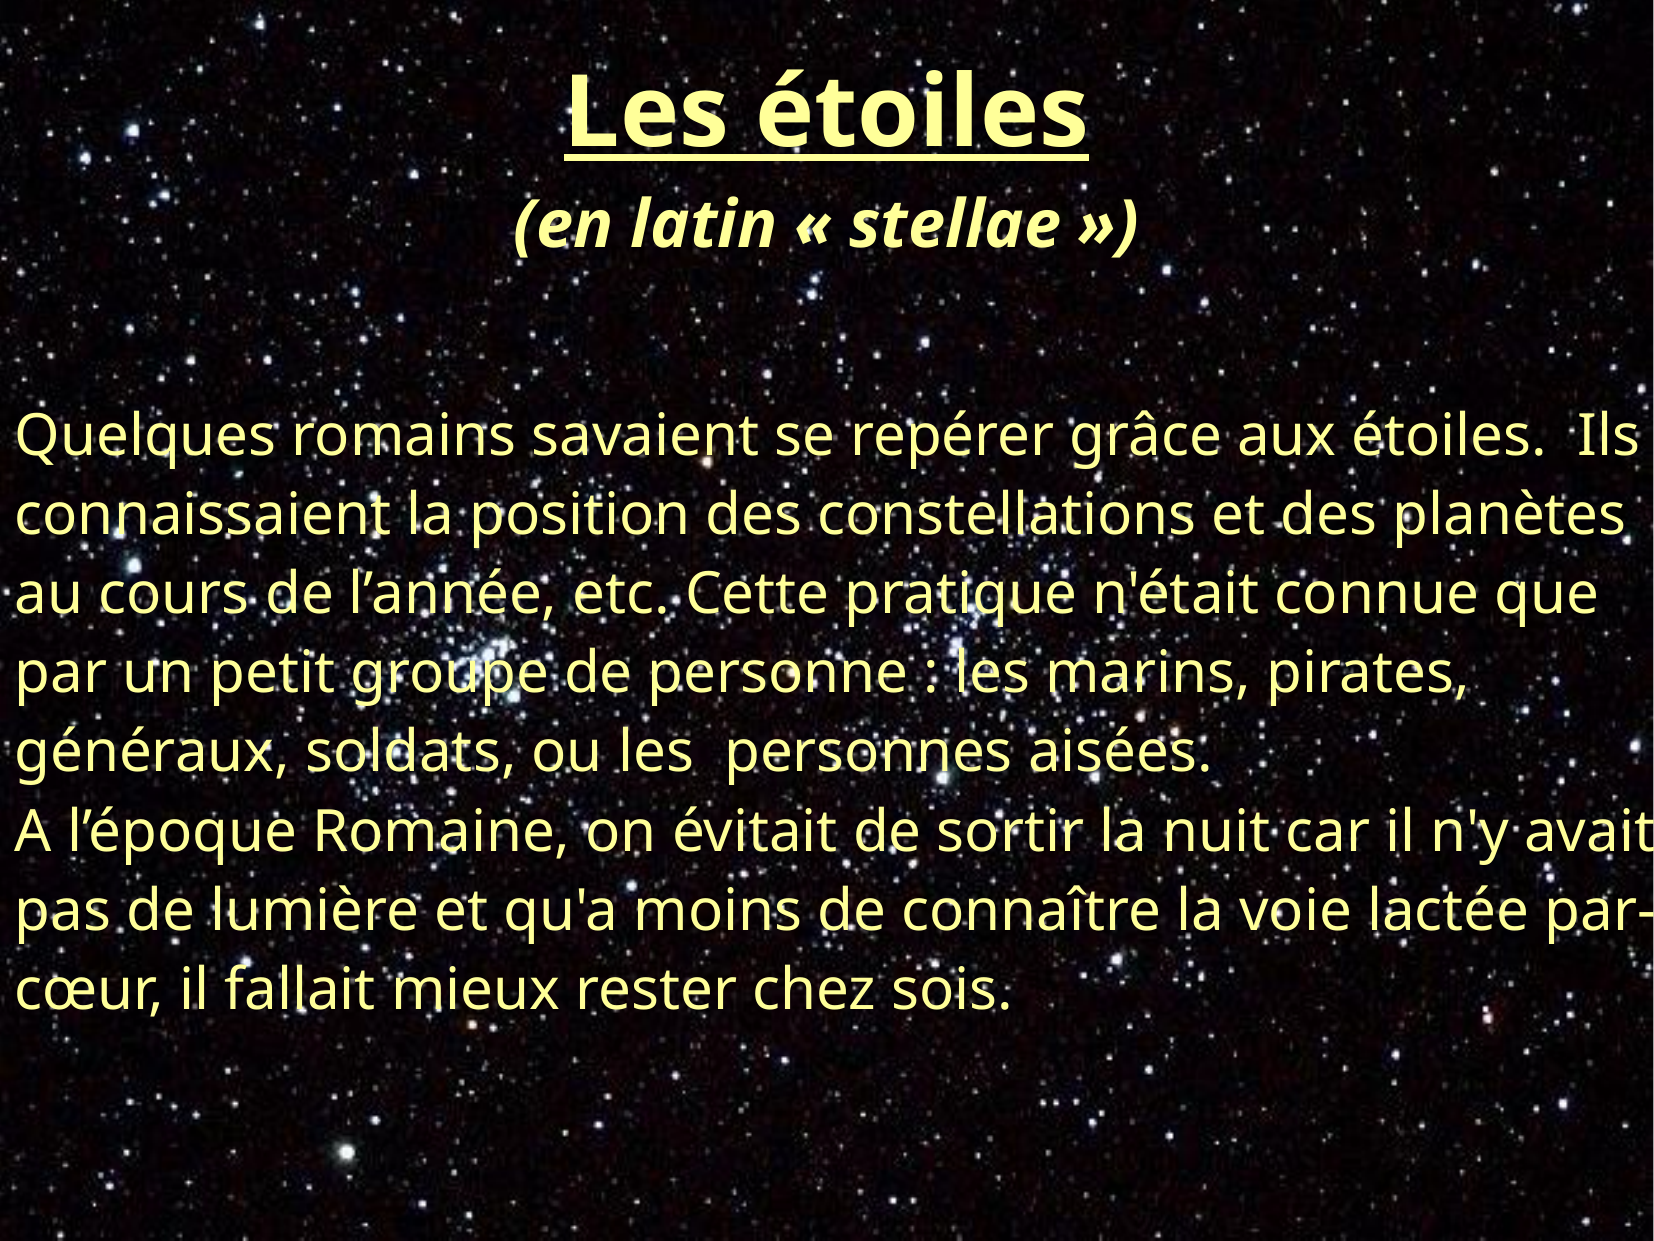

# Les étoiles (en latin « stellae »)
Quelques romains savaient se repérer grâce aux étoiles. Ils connaissaient la position des constellations et des planètes au cours de l’année, etc. Cette pratique n'était connue que par un petit groupe de personne : les marins, pirates, généraux, soldats, ou les personnes aisées.
A l’époque Romaine, on évitait de sortir la nuit car il n'y avait pas de lumière et qu'a moins de connaître la voie lactée par-cœur, il fallait mieux rester chez sois.